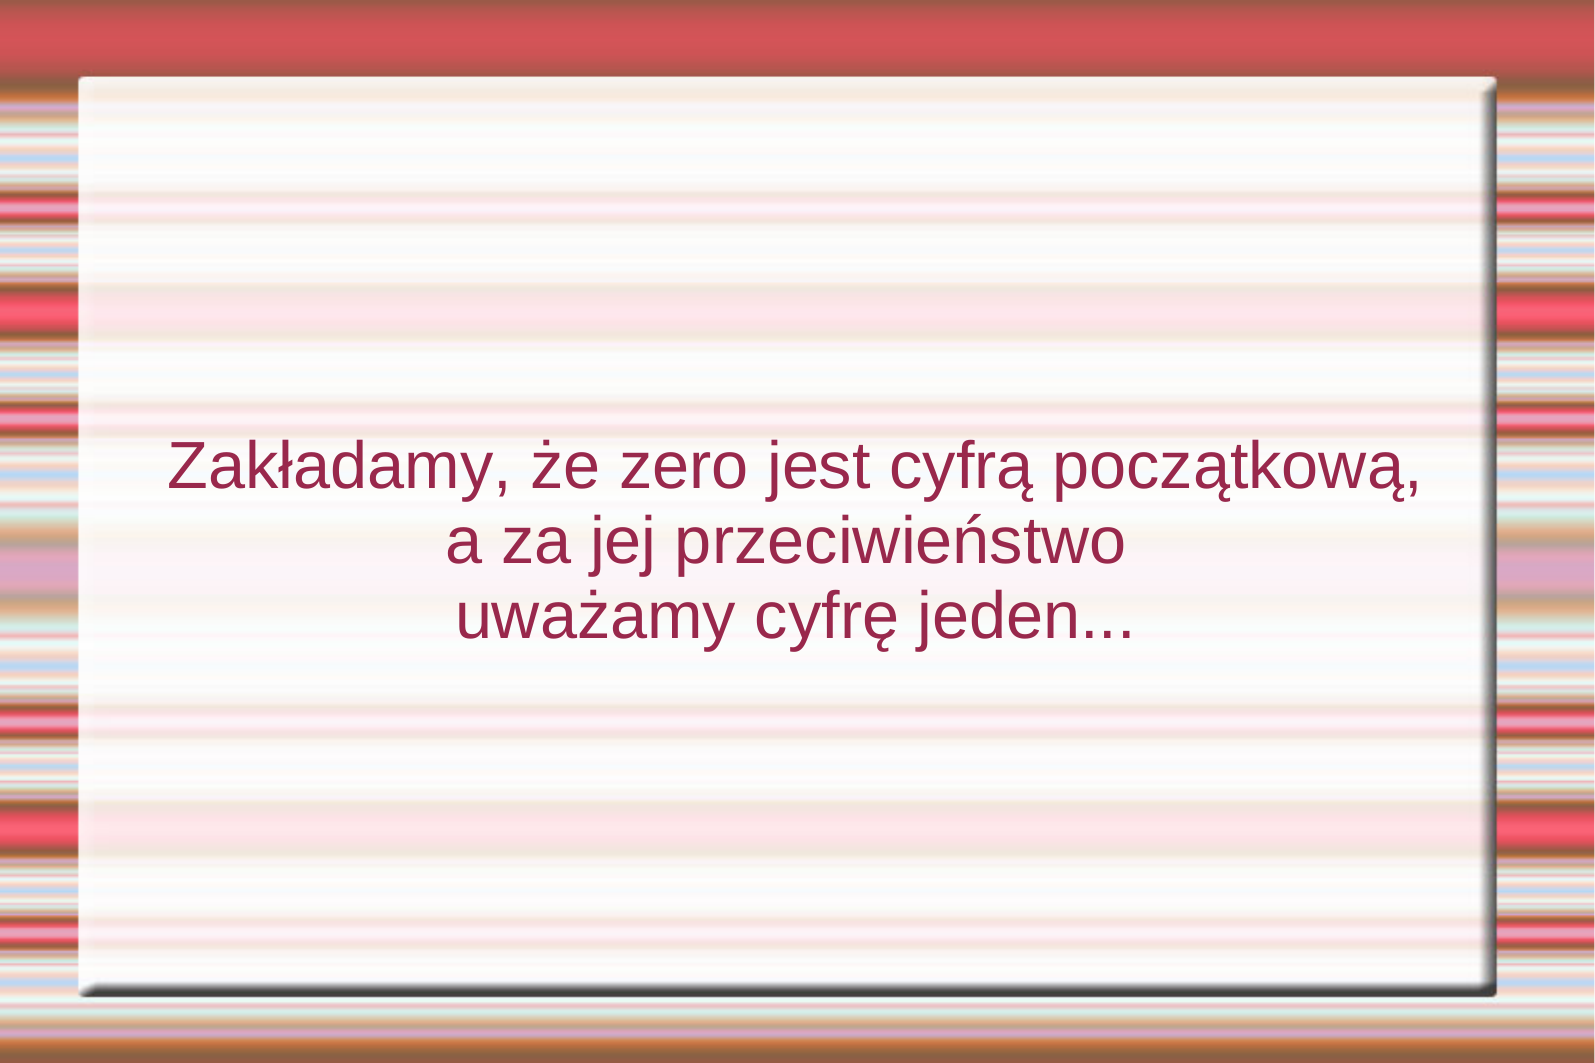

# Zakładamy, że zero jest cyfrą początkową,
a za jej przeciwieństwo
uważamy cyfrę jeden...